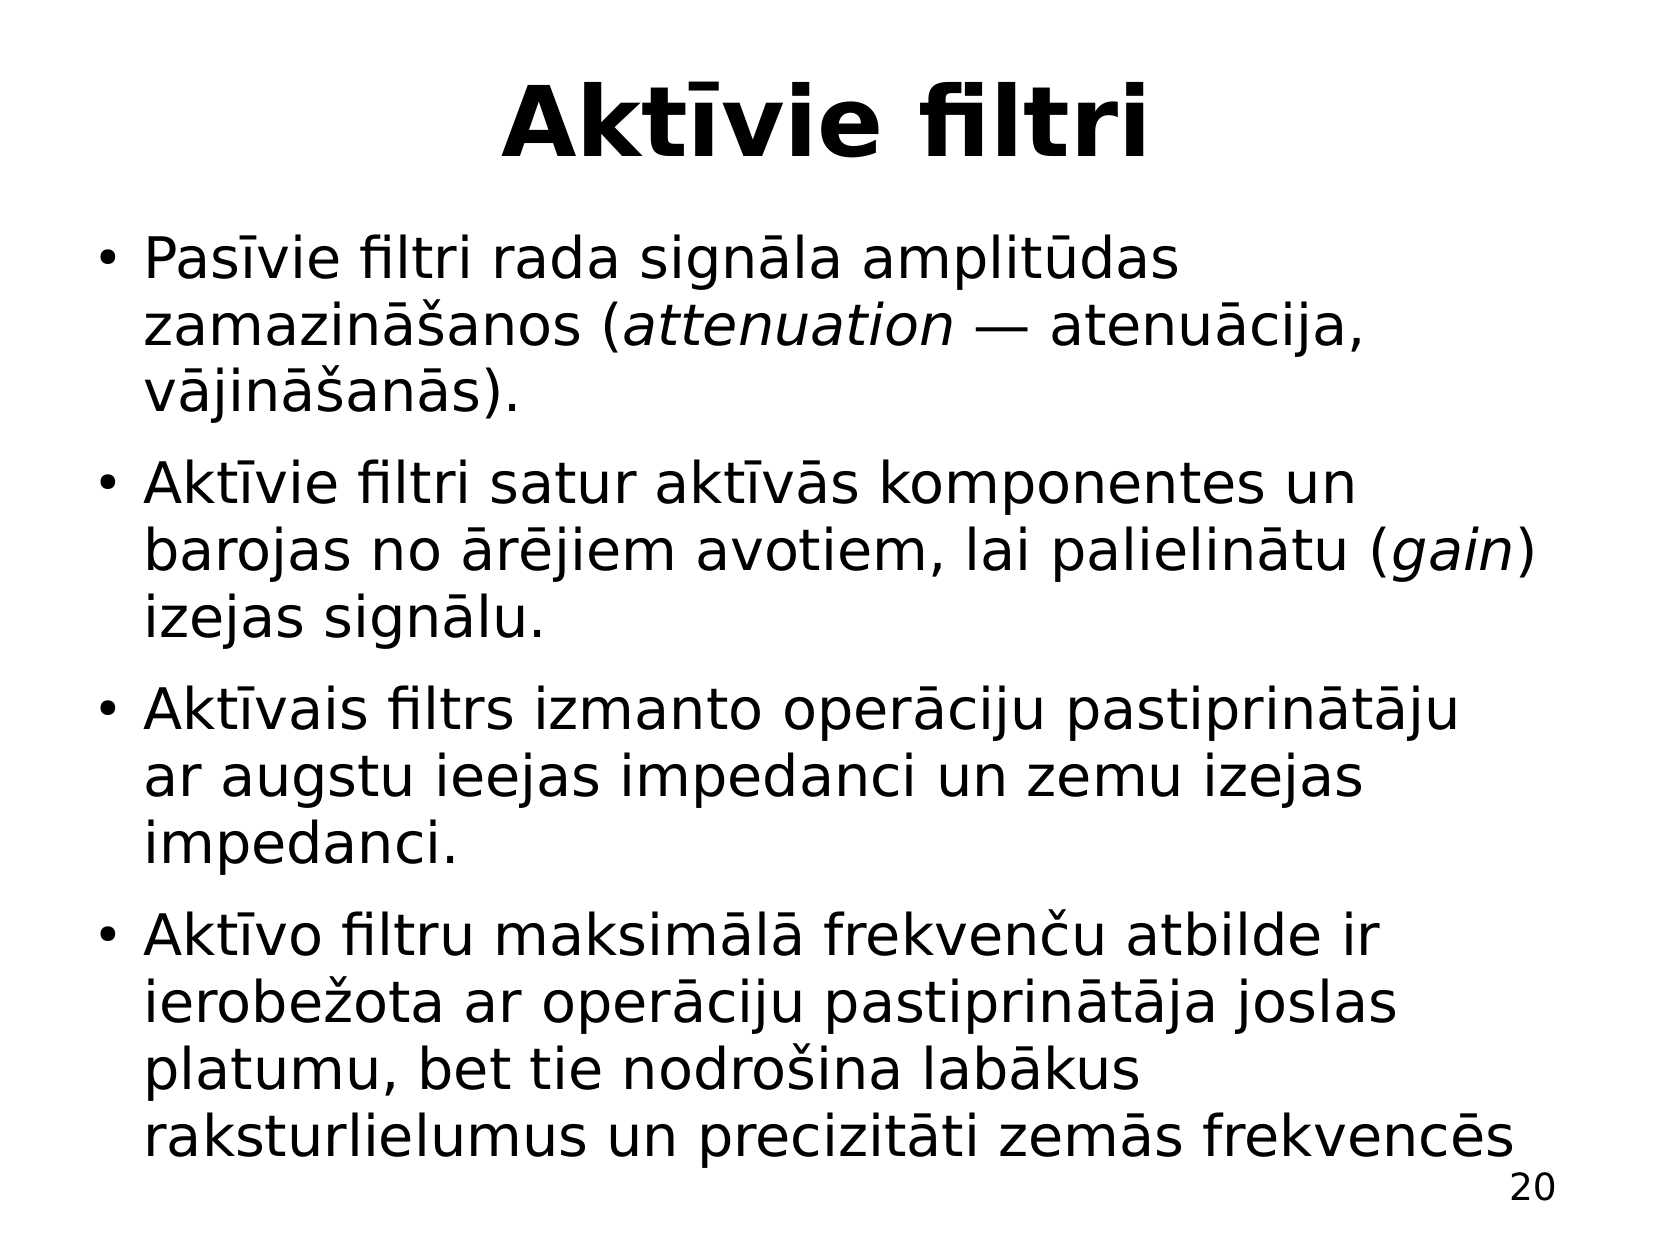

# Aktīvie filtri
Pasīvie filtri rada signāla amplitūdas zamazināšanos (attenuation — atenuācija, vājināšanās).
Aktīvie filtri satur aktīvās komponentes un barojas no ārējiem avotiem, lai palielinātu (gain) izejas signālu.
Aktīvais filtrs izmanto operāciju pastiprinātāju ar augstu ieejas impedanci un zemu izejas impedanci.
Aktīvo filtru maksimālā frekvenču atbilde ir ierobežota ar operāciju pastiprinātāja joslas platumu, bet tie nodrošina labākus raksturlielumus un precizitāti zemās frekvencēs